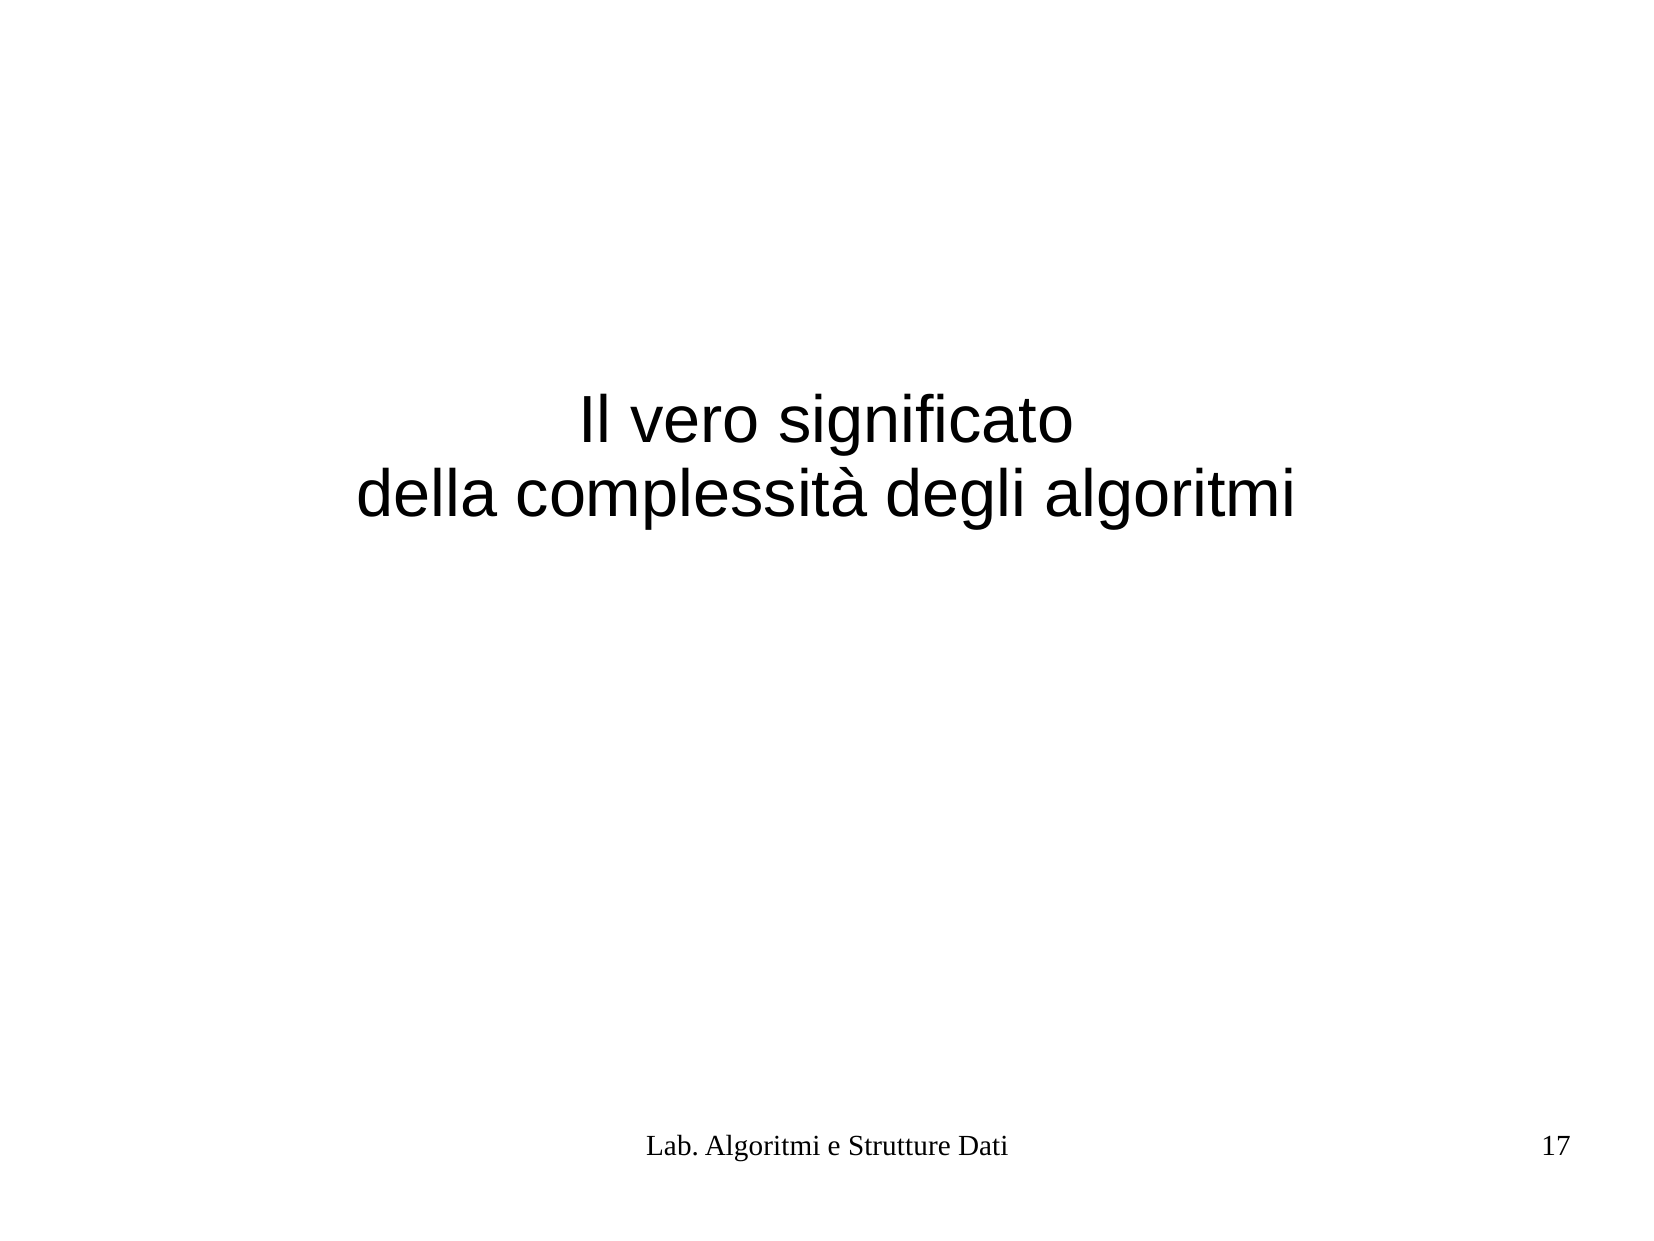

# Il vero significato
della complessità degli algoritmi
Lab. Algoritmi e Strutture Dati
17